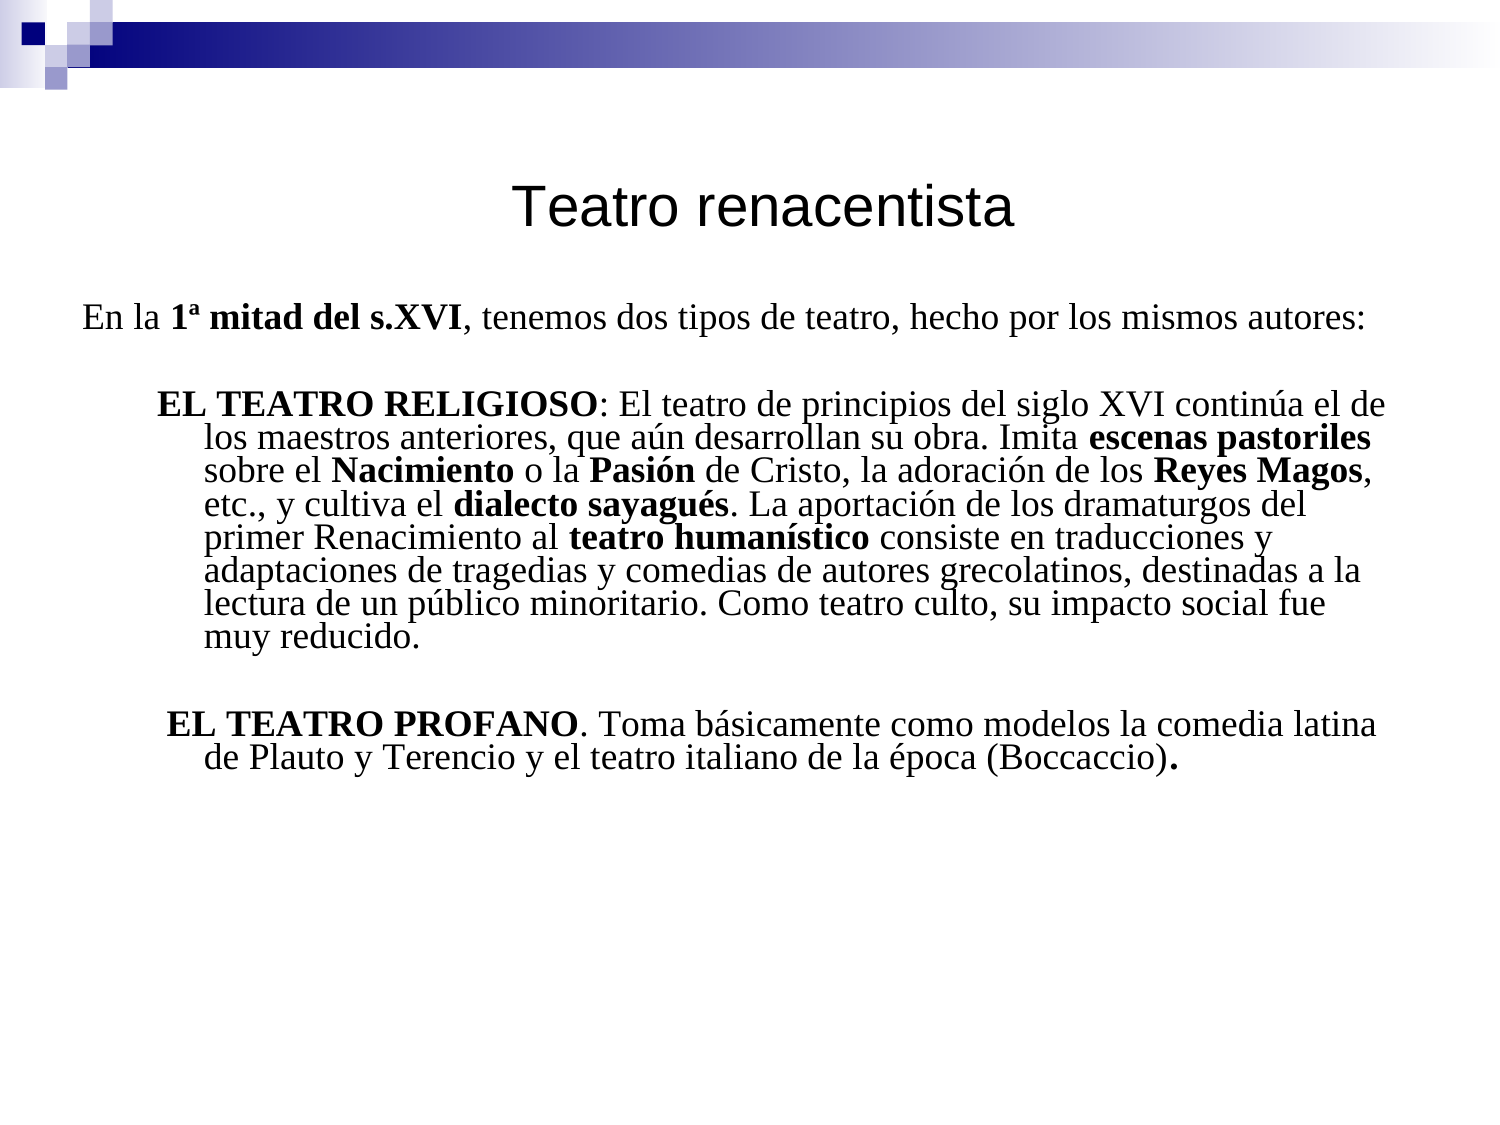

# Teatro renacentista
En la 1ª mitad del s.XVI, tenemos dos tipos de teatro, hecho por los mismos autores:
EL TEATRO RELIGIOSO: El teatro de principios del siglo XVI continúa el de los maestros anteriores, que aún desarrollan su obra. Imita escenas pastoriles sobre el Nacimiento o la Pasión de Cristo, la adoración de los Reyes Magos, etc., y cultiva el dialecto sayagués. La aportación de los dramaturgos del primer Renacimiento al teatro humanístico consiste en traducciones y adaptaciones de tragedias y comedias de autores grecolatinos, destinadas a la lectura de un público minoritario. Como teatro culto, su impacto social fue muy reducido.
 EL TEATRO PROFANO. Toma básicamente como modelos la comedia latina de Plauto y Terencio y el teatro italiano de la época (Boccaccio).